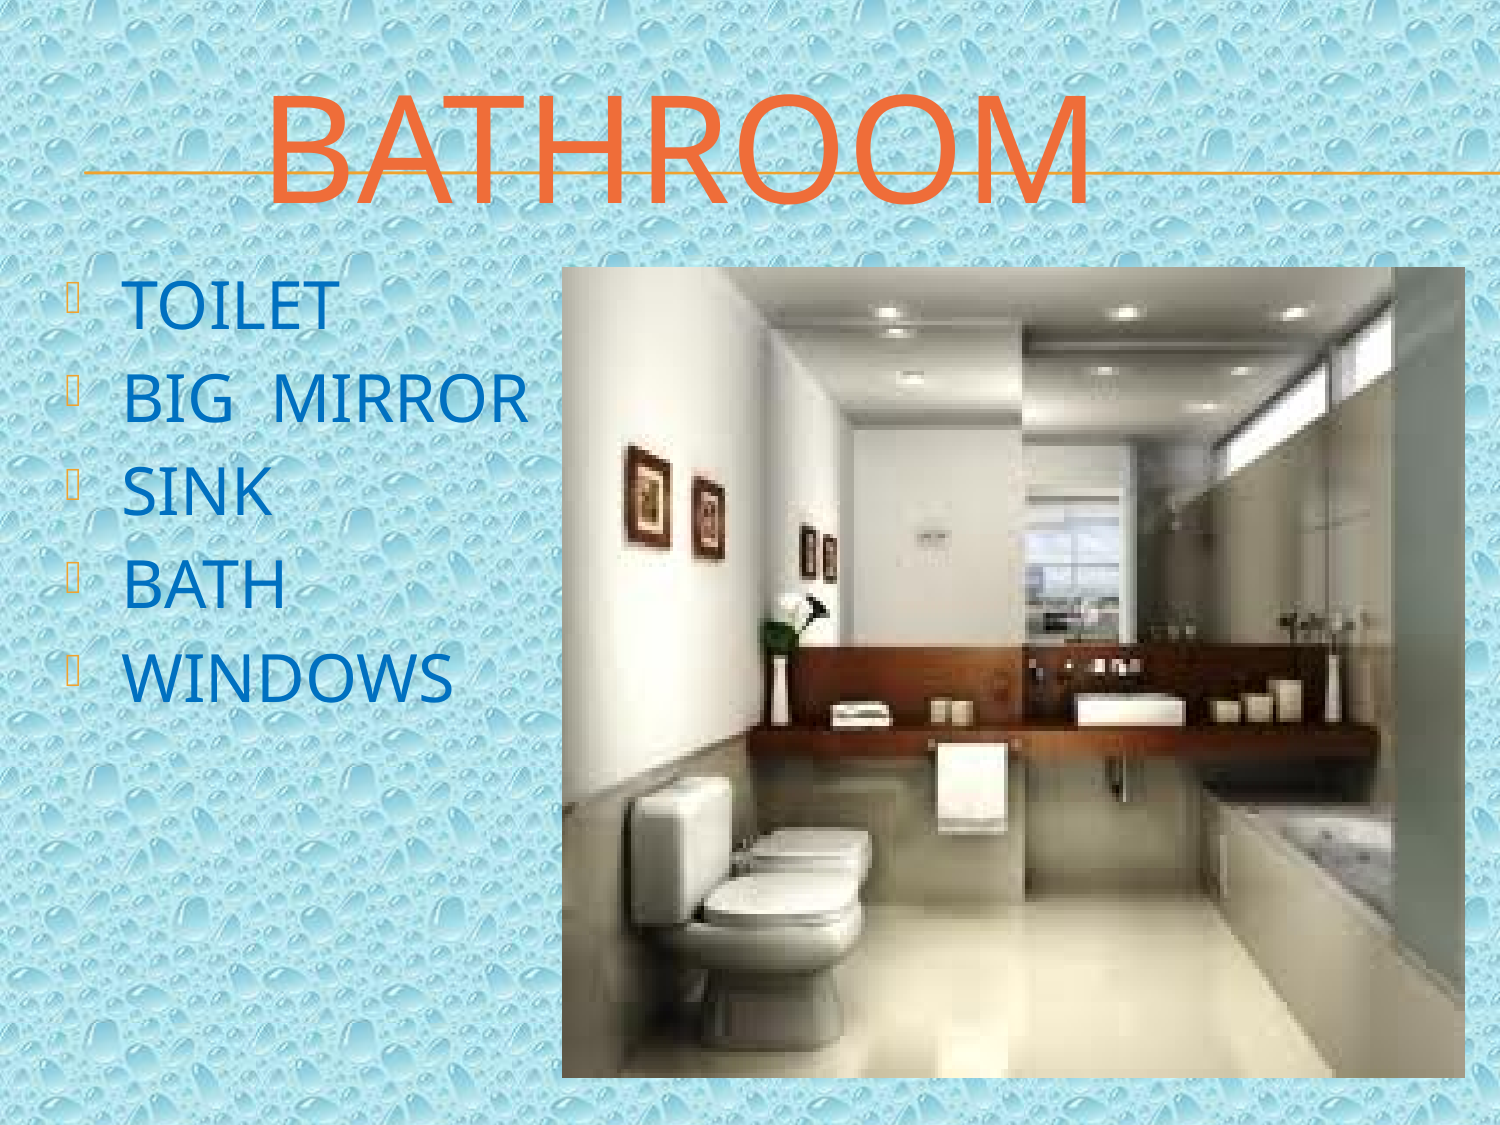

# baTHROOM
TOILET
BIG MIRROR
SINK
BATH
WINDOWS